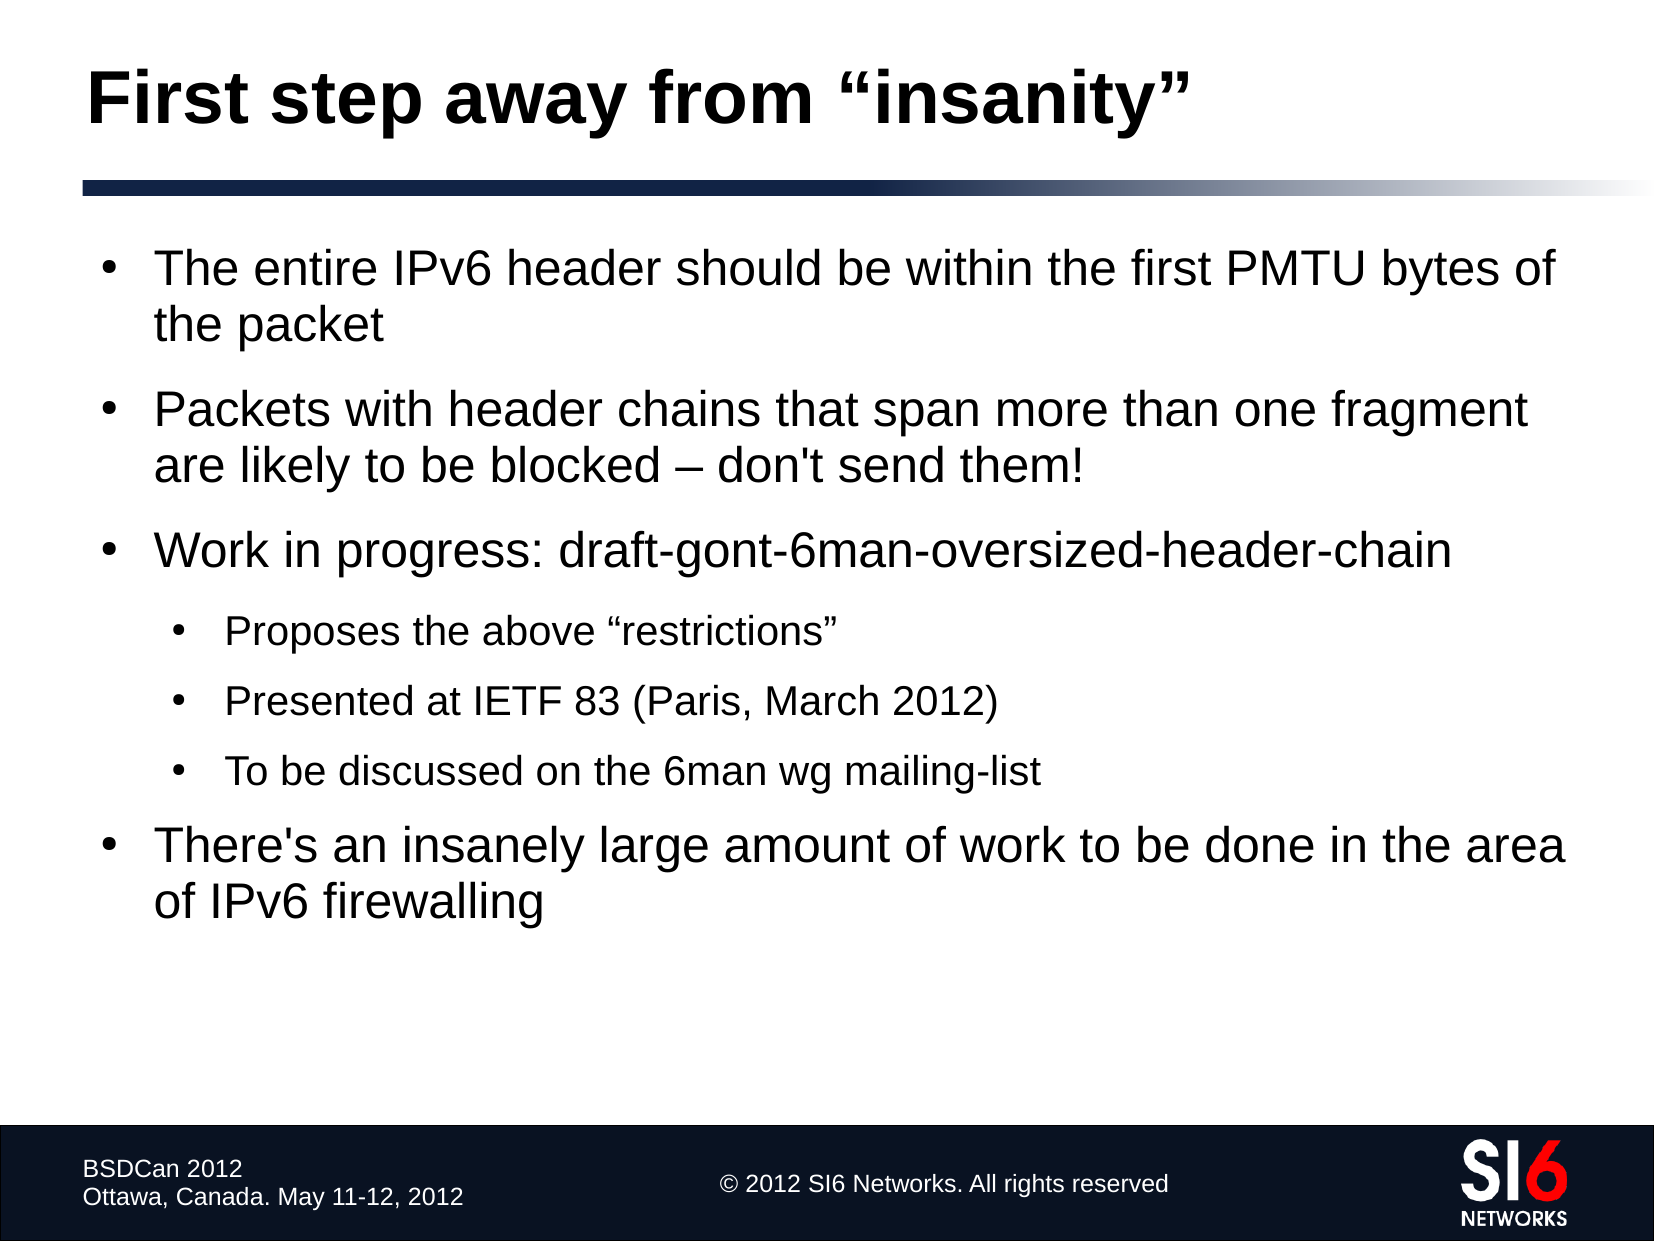

# First step away from “insanity”
The entire IPv6 header should be within the first PMTU bytes of the packet
Packets with header chains that span more than one fragment are likely to be blocked – don't send them!
Work in progress: draft-gont-6man-oversized-header-chain
Proposes the above “restrictions”
Presented at IETF 83 (Paris, March 2012)
To be discussed on the 6man wg mailing-list
There's an insanely large amount of work to be done in the area of IPv6 firewalling